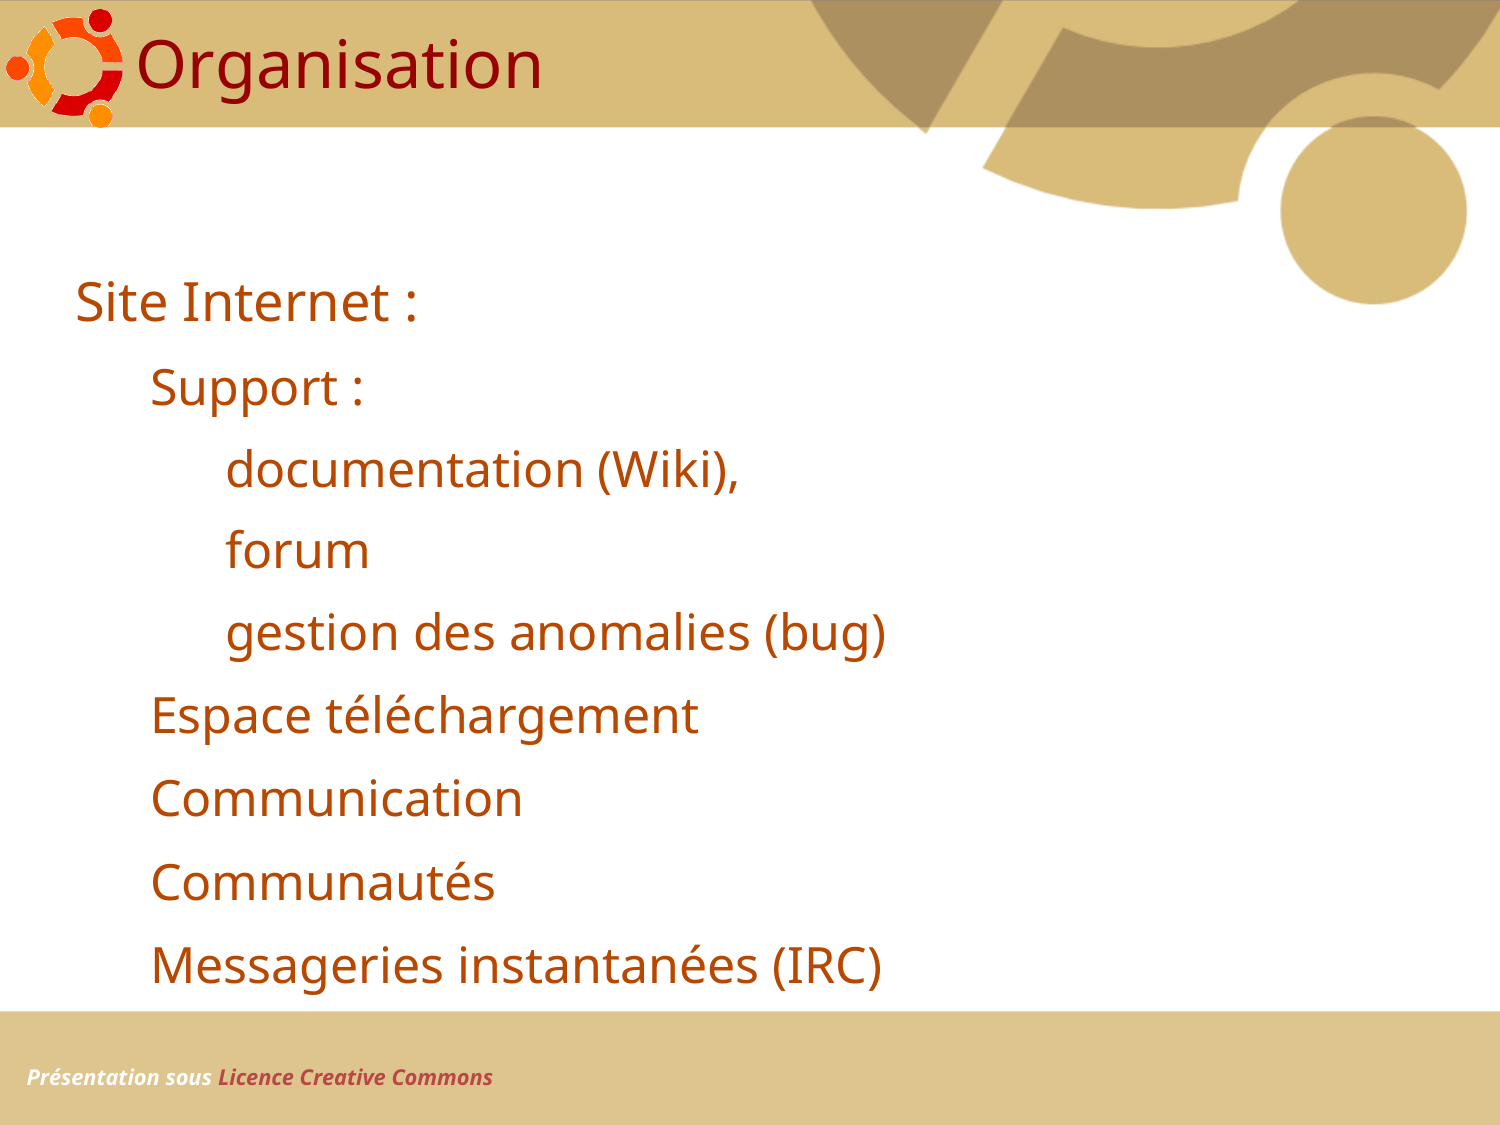

# Organisation
Site Internet :
Support :
documentation (Wiki),
forum
gestion des anomalies (bug)
Espace téléchargement
Communication
Communautés
Messageries instantanées (IRC)